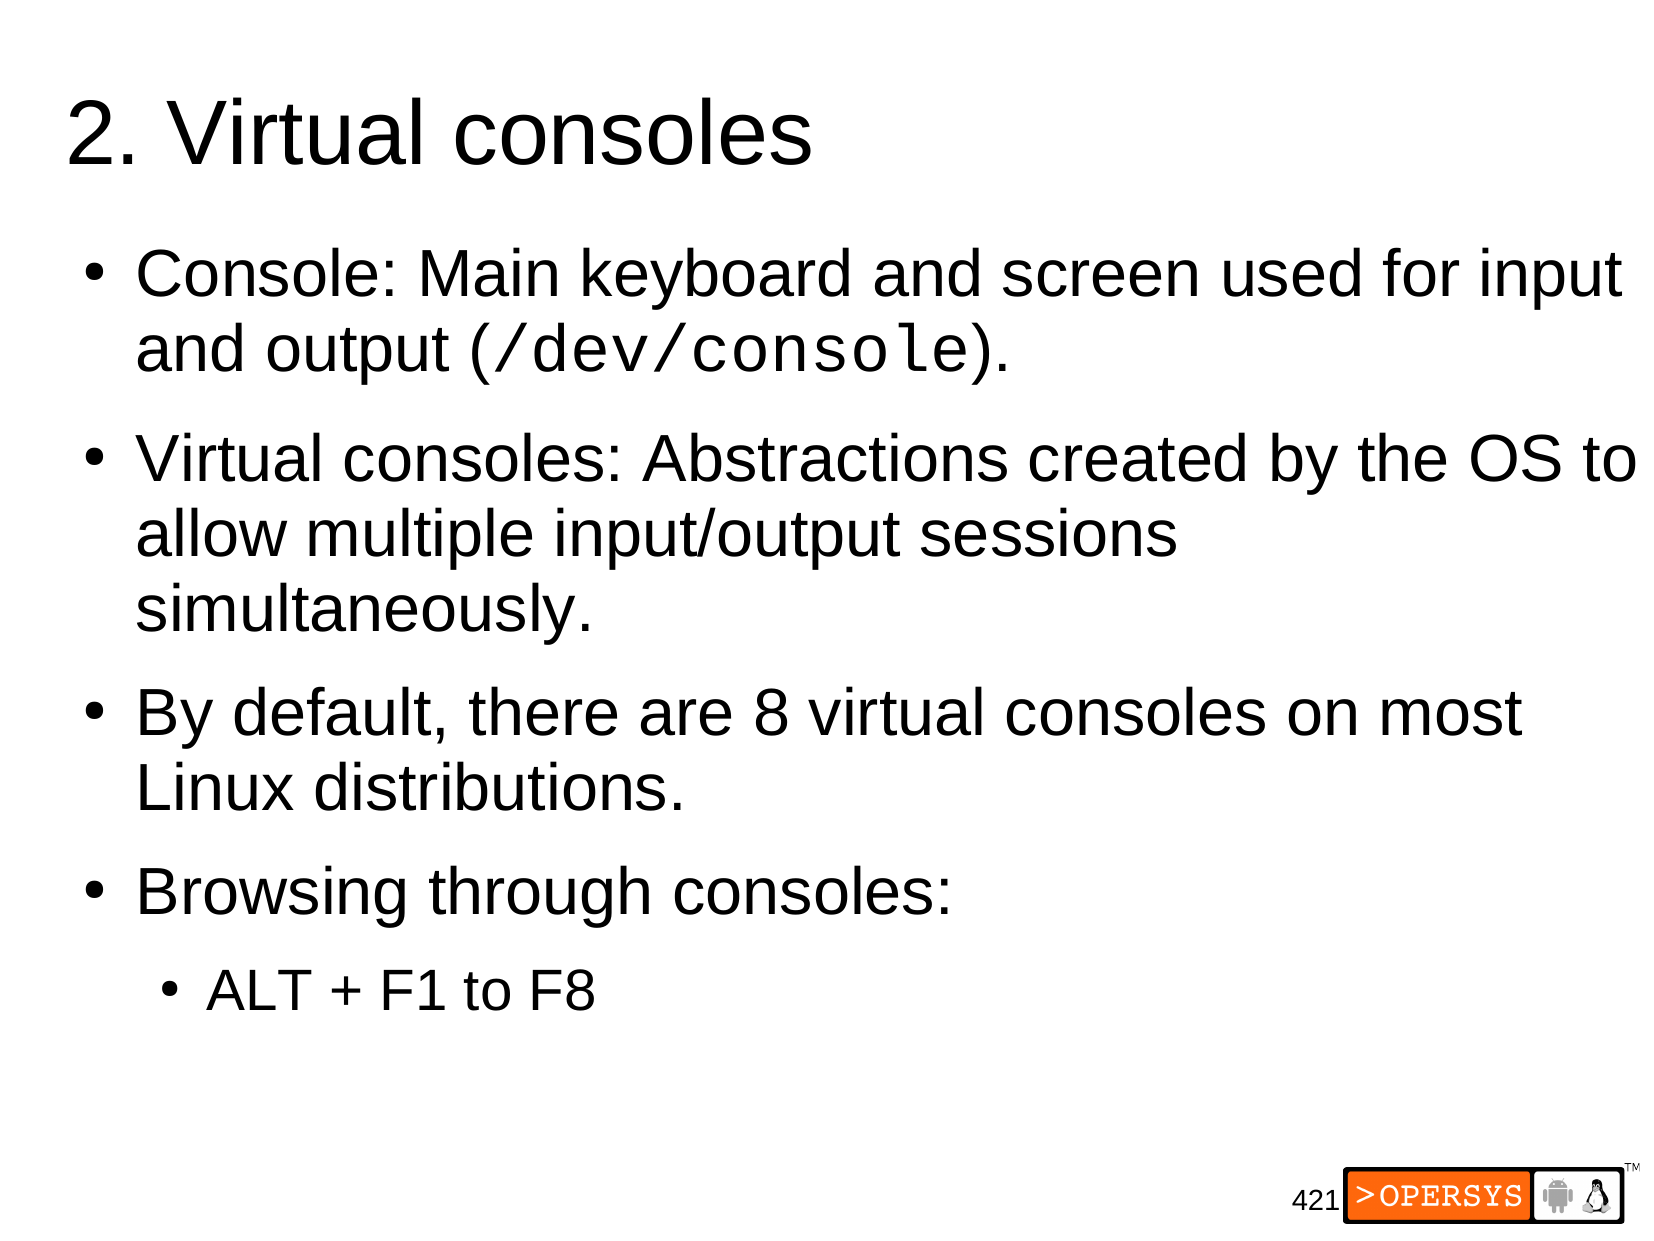

# 2. Virtual consoles
Console: Main keyboard and screen used for input and output (/dev/console).
Virtual consoles: Abstractions created by the OS to allow multiple input/output sessions simultaneously.
By default, there are 8 virtual consoles on most Linux distributions.
Browsing through consoles:
ALT + F1 to F8